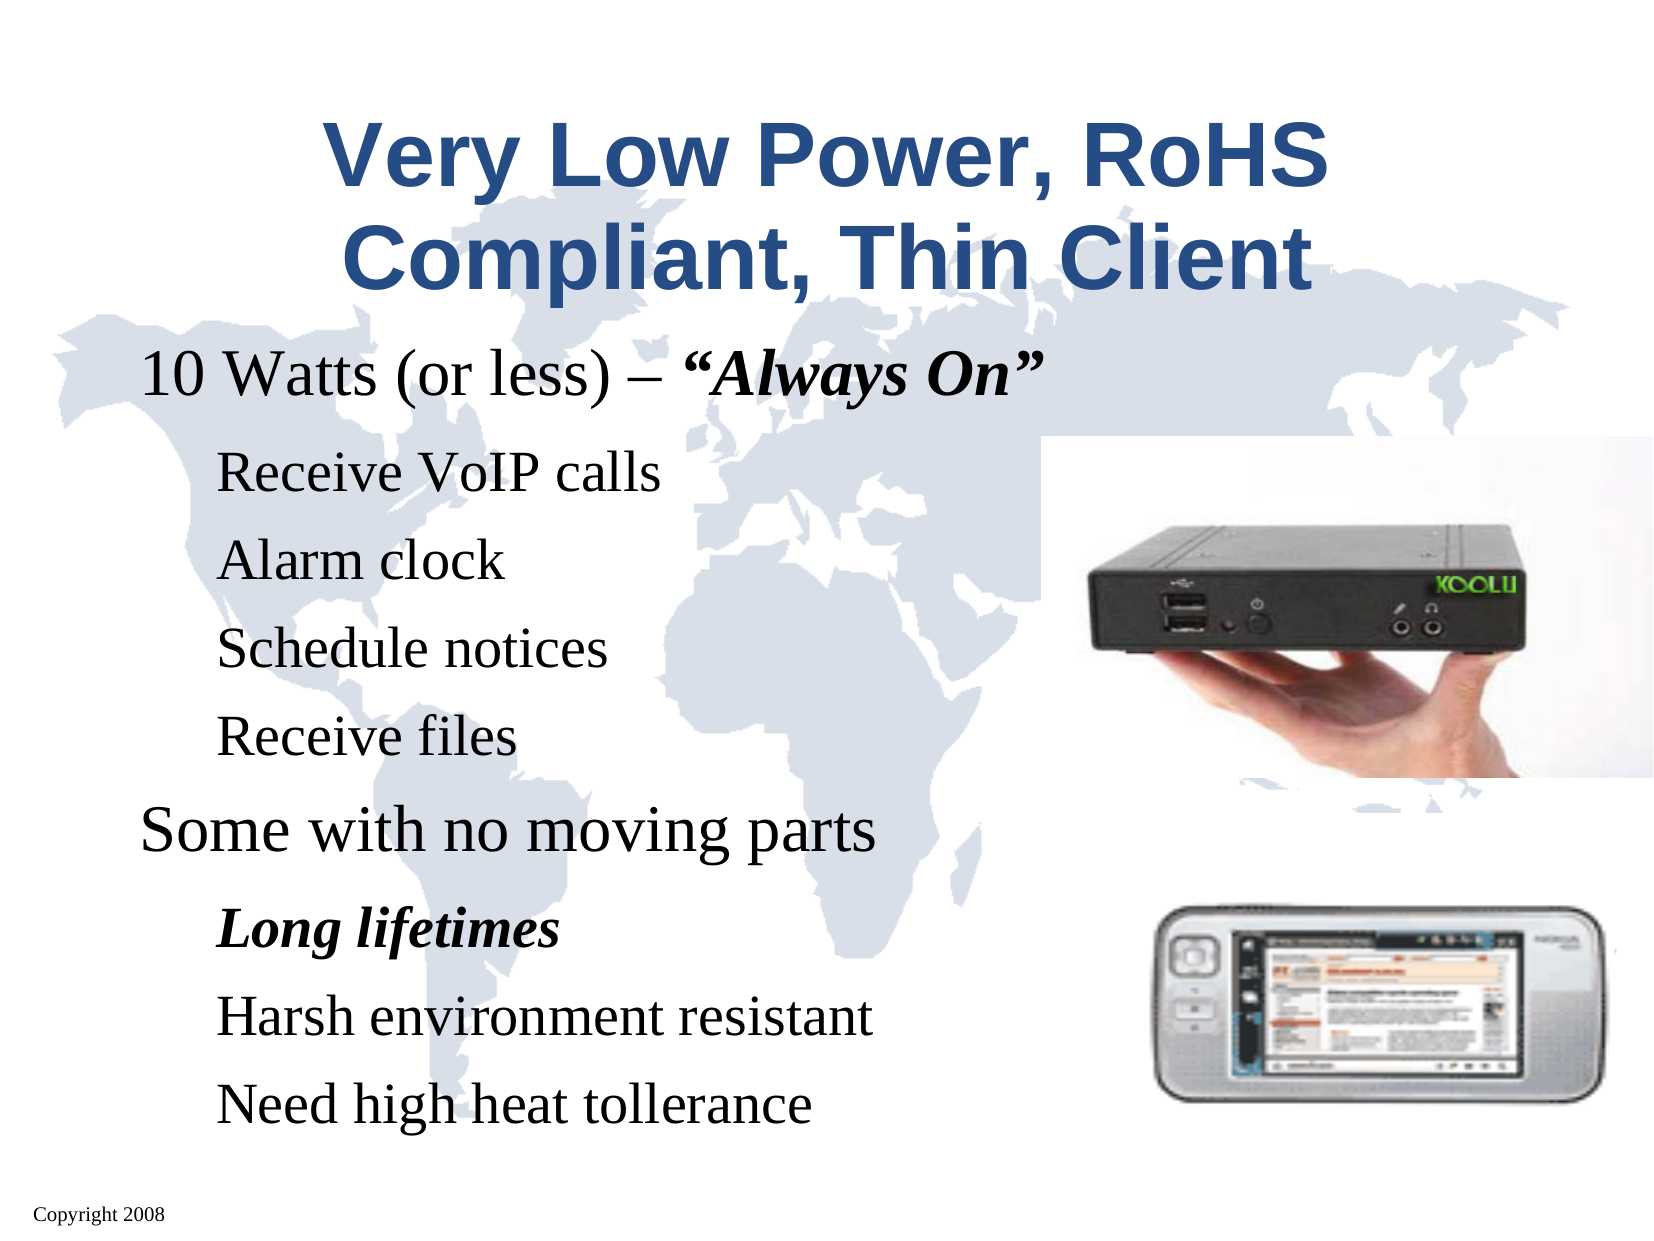

# Very Low Power, RoHS Compliant, Thin Client
10 Watts (or less) – “Always On”
Receive VoIP calls
Alarm clock
Schedule notices
Receive files
Some with no moving parts
Long lifetimes
Harsh environment resistant
Need high heat tollerance